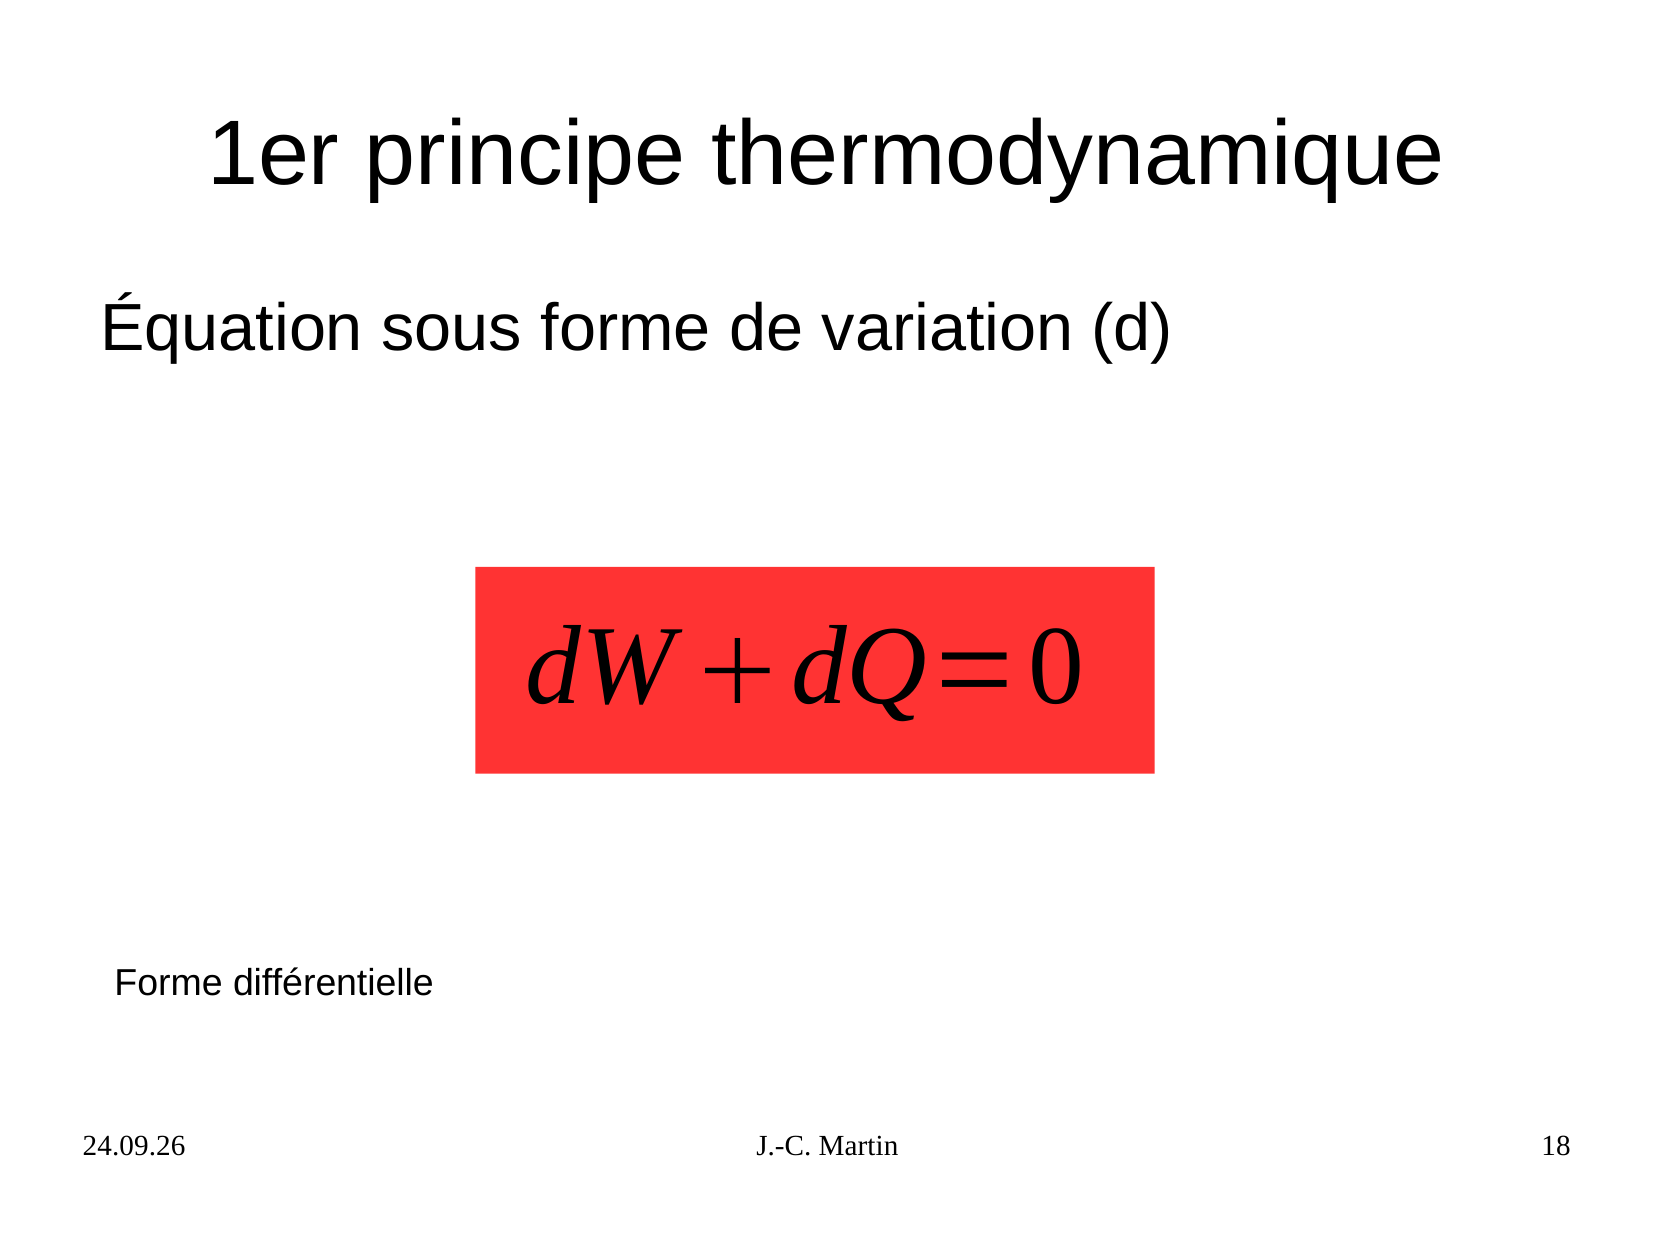

# 1er principe thermodynamique
Équation sous forme de variation (d)
Forme différentielle
J.-C. Martin
18